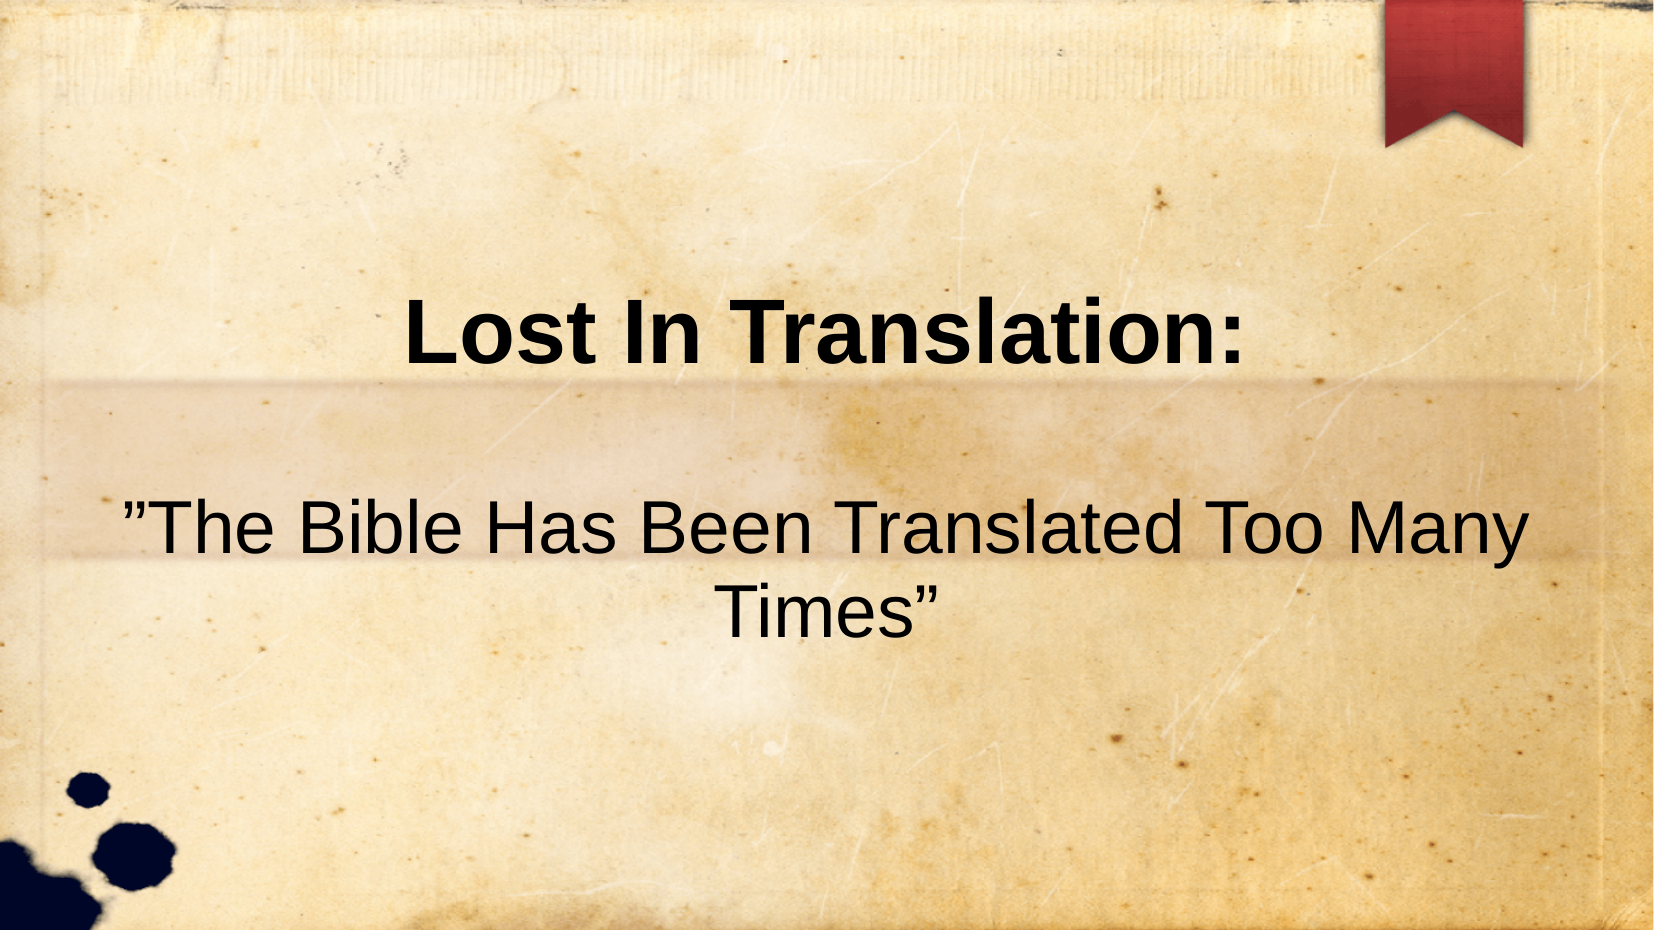

# Lost In Translation: ”The Bible Has Been Translated Too Many Times”